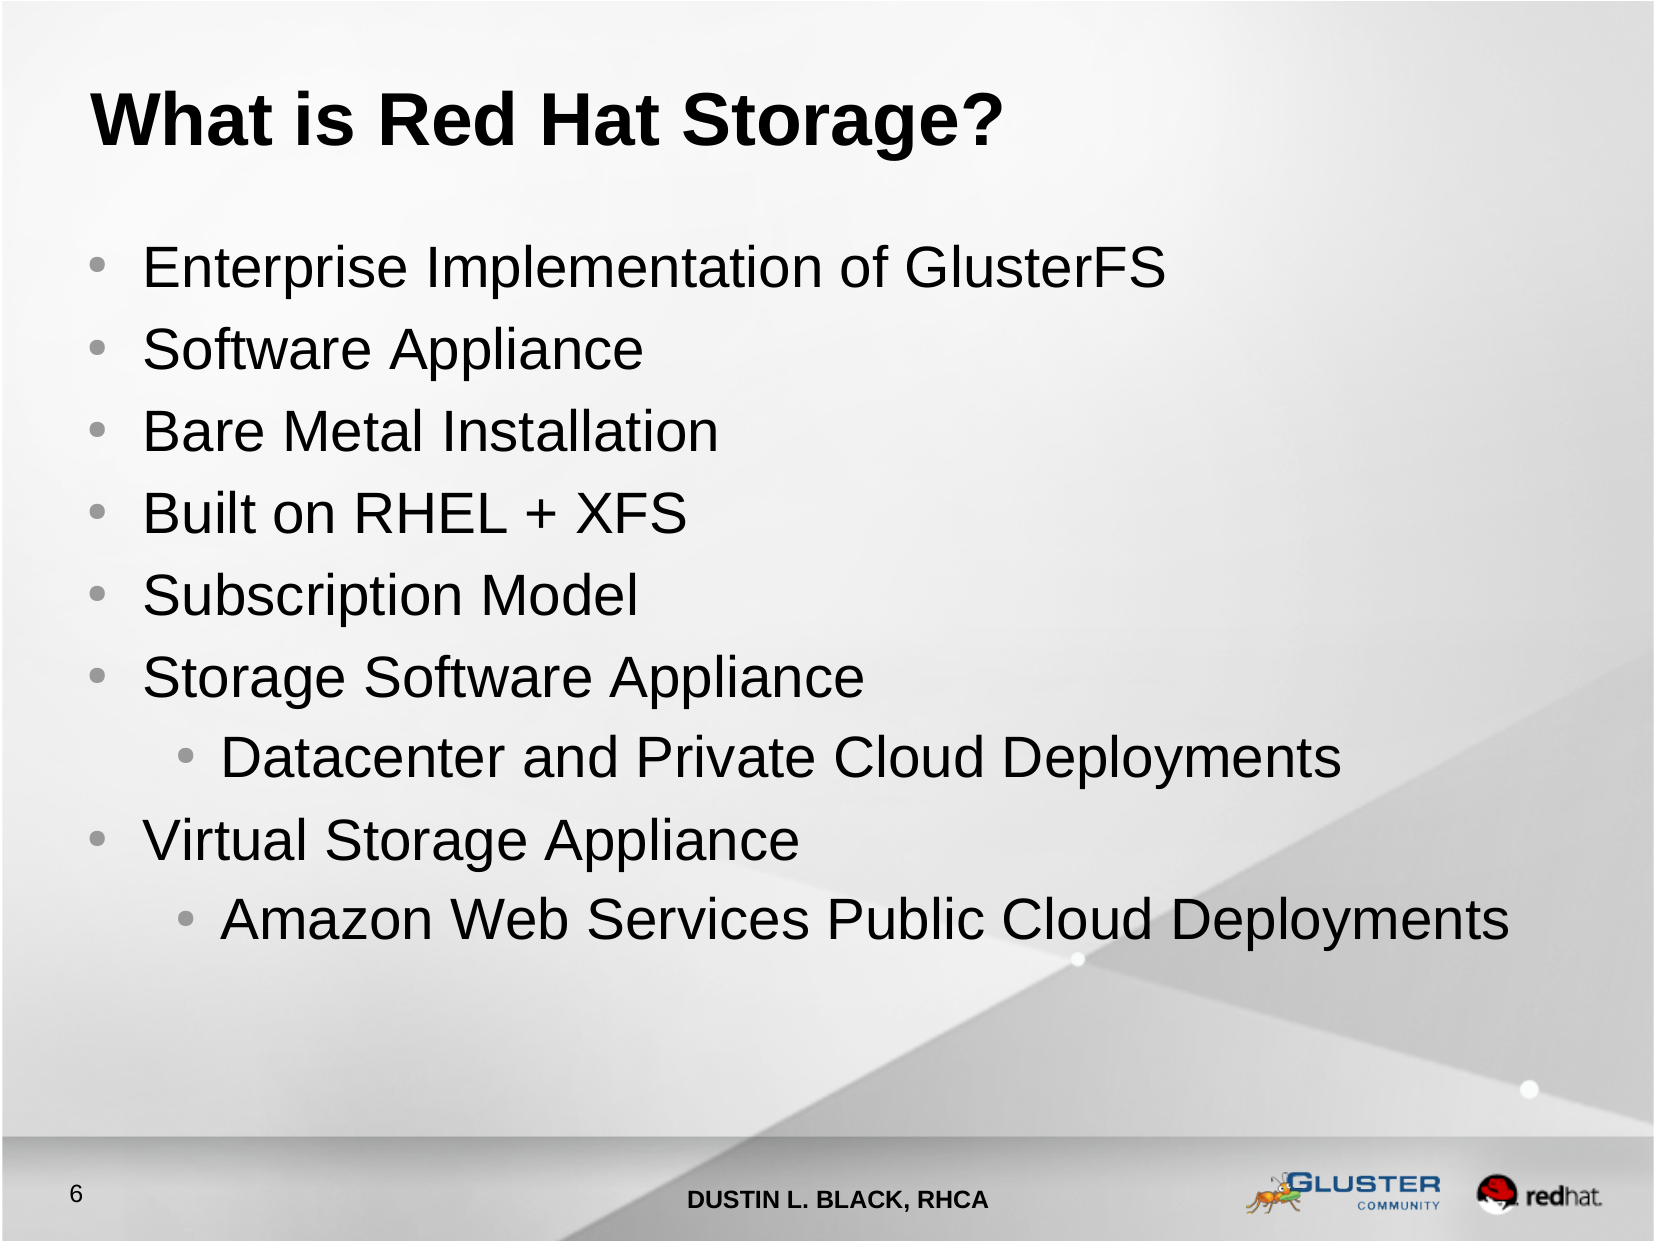

# What is Red Hat Storage?
Enterprise Implementation of GlusterFS
Software Appliance
Bare Metal Installation
Built on RHEL + XFS
Subscription Model
Storage Software Appliance
Datacenter and Private Cloud Deployments
Virtual Storage Appliance
Amazon Web Services Public Cloud Deployments